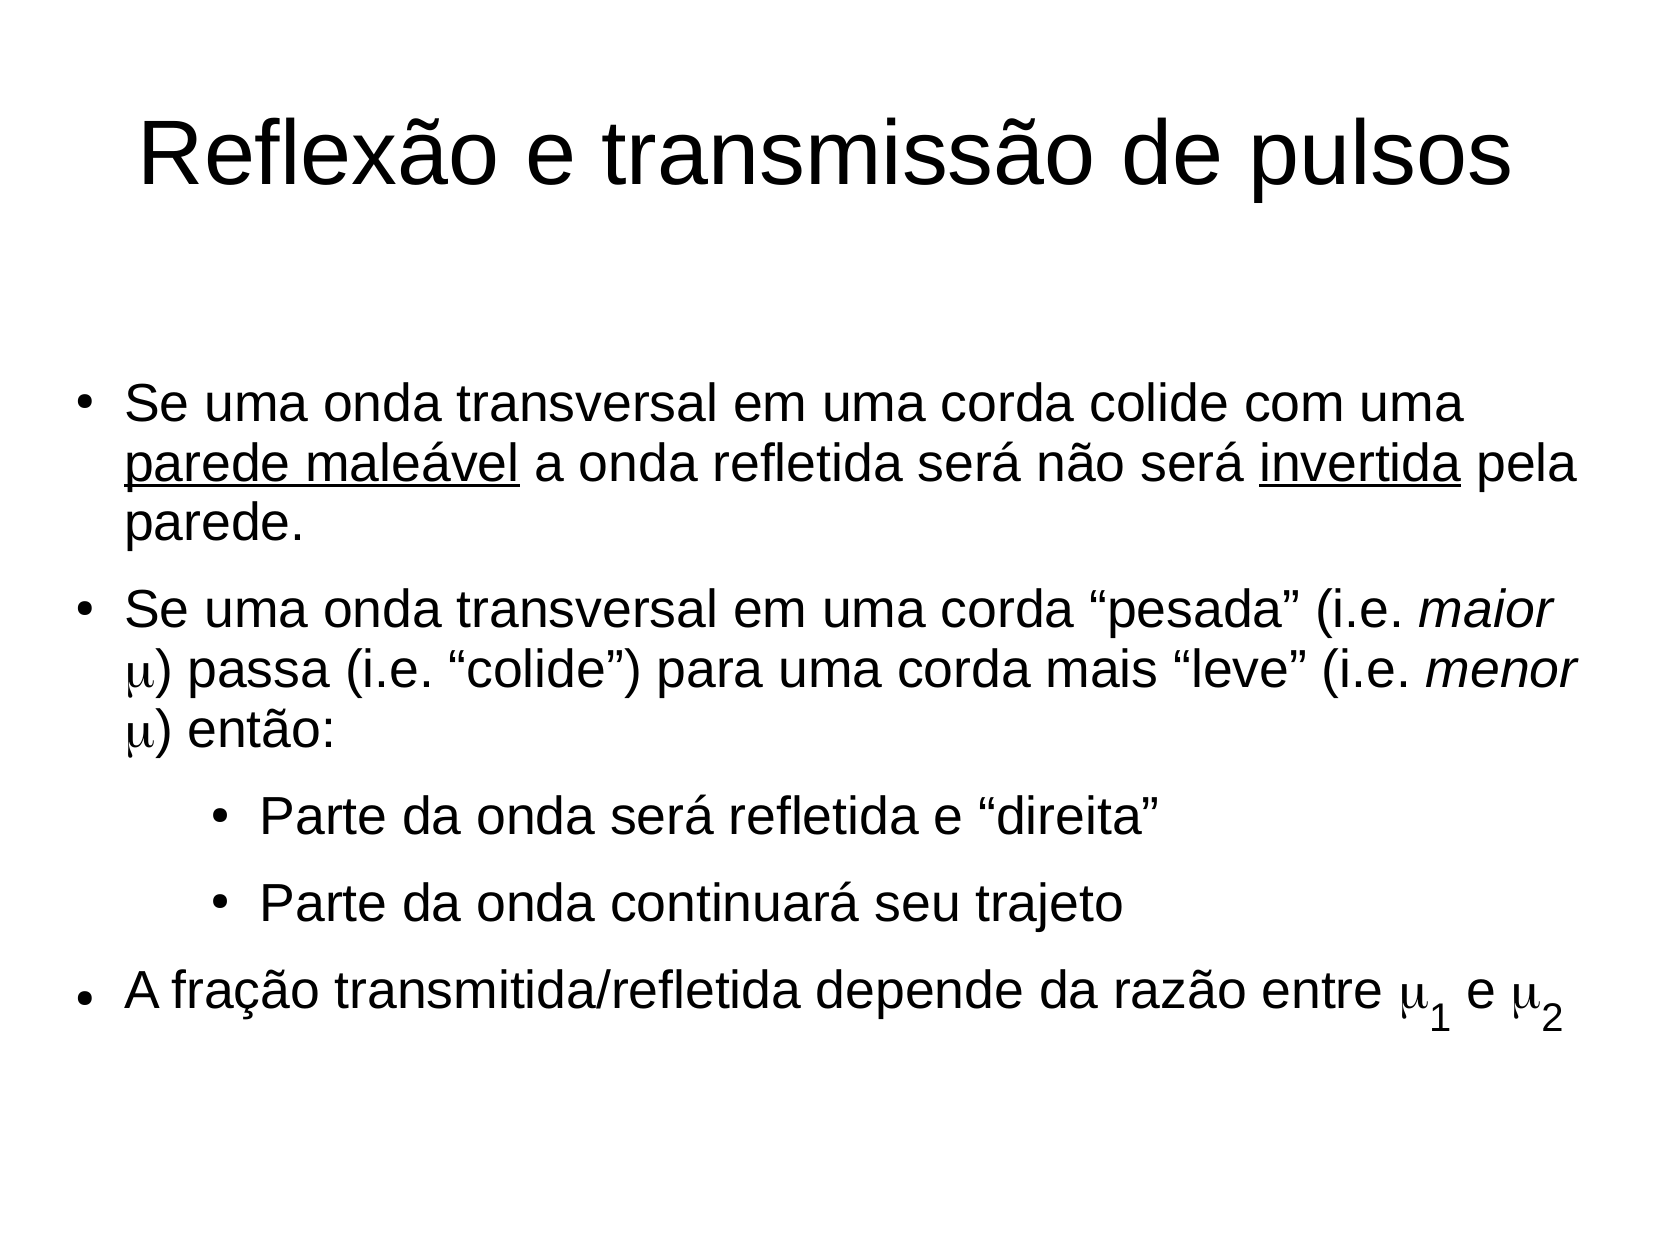

# Reflexão e transmissão de pulsos
Se uma onda transversal em uma corda colide com uma parede maleável a onda refletida será não será invertida pela parede.
Se uma onda transversal em uma corda “pesada” (i.e. maior m) passa (i.e. “colide”) para uma corda mais “leve” (i.e. menor m) então:
Parte da onda será refletida e “direita”
Parte da onda continuará seu trajeto
A fração transmitida/refletida depende da razão entre m1 e m2